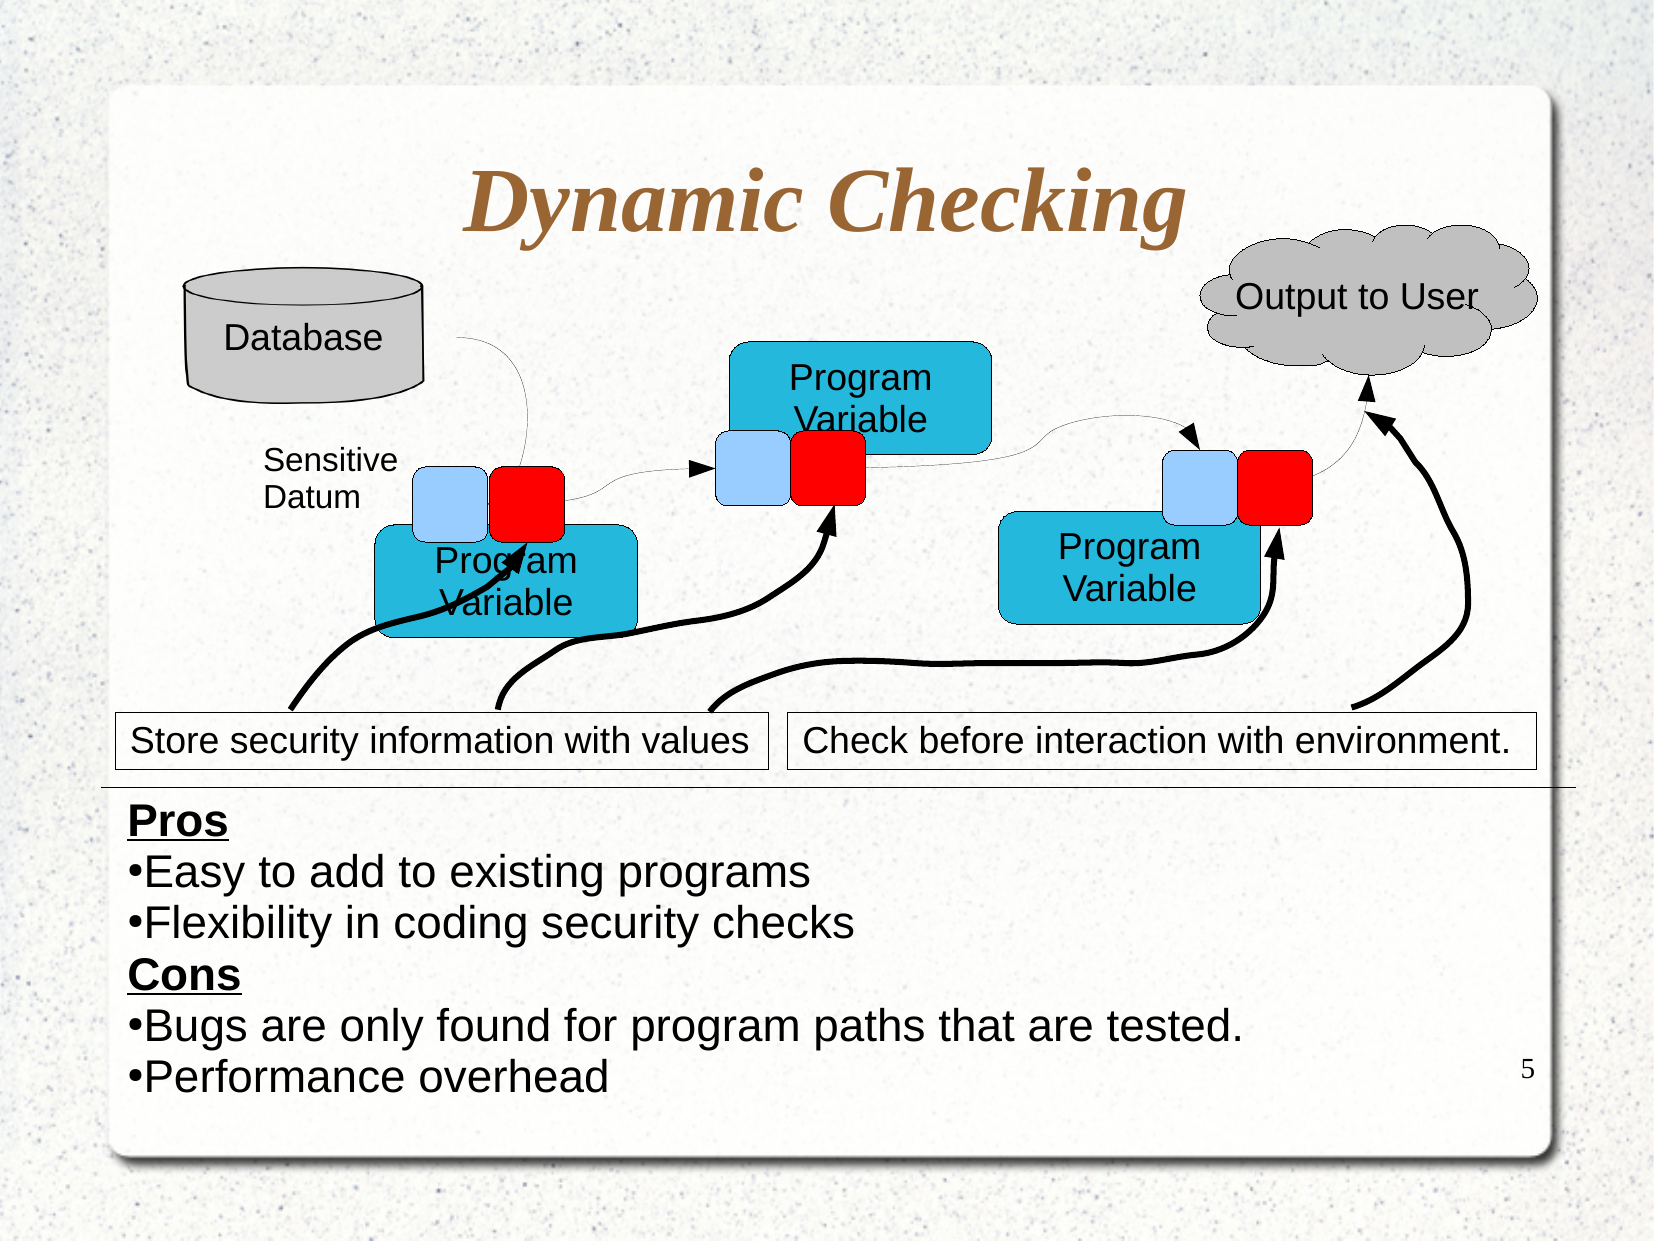

# Dynamic Checking
Database
Output to User
Program Variable
Check before interaction with environment.
Store security information with values
Sensitive
Datum
Program Variable
Program Variable
Pros
Easy to add to existing programs
Flexibility in coding security checks
Cons
Bugs are only found for program paths that are tested.
Performance overhead
5